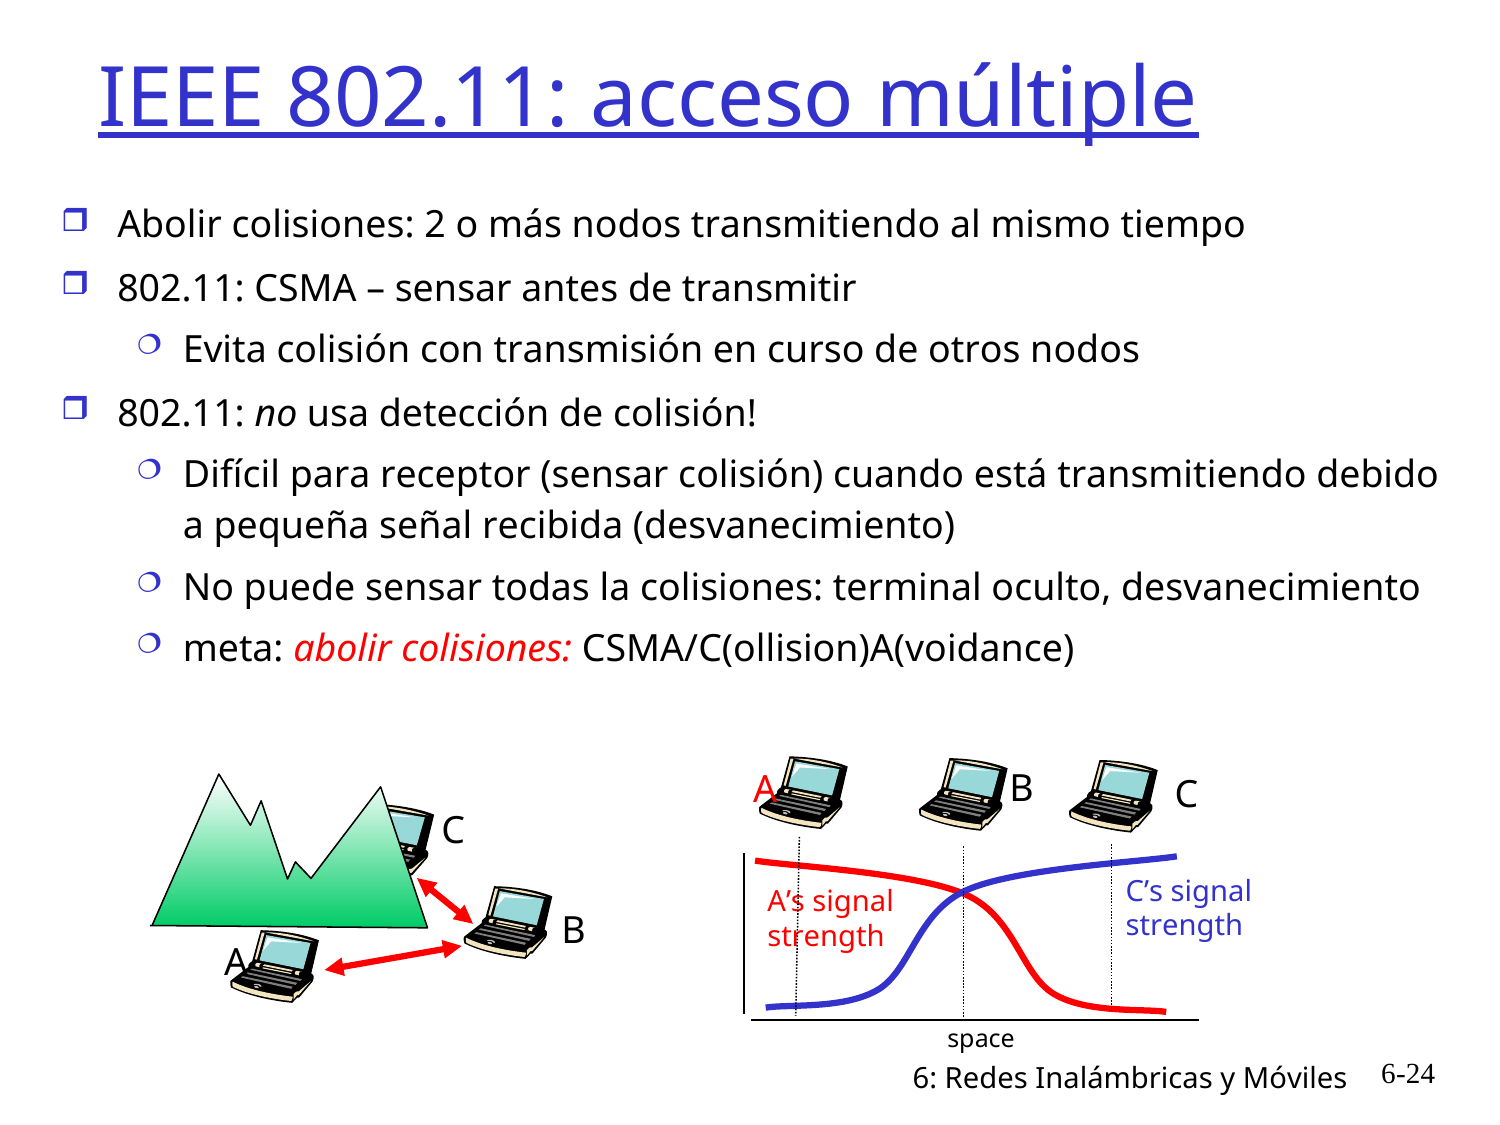

# IEEE 802.11: acceso múltiple
Abolir colisiones: 2 o más nodos transmitiendo al mismo tiempo
802.11: CSMA – sensar antes de transmitir
Evita colisión con transmisión en curso de otros nodos
802.11: no usa detección de colisión!
Difícil para receptor (sensar colisión) cuando está transmitiendo debido a pequeña señal recibida (desvanecimiento)
No puede sensar todas la colisiones: terminal oculto, desvanecimiento
meta: abolir colisiones: CSMA/C(ollision)A(voidance)
B
A
C
C’s signal
strength
A’s signal
strength
space
C
B
A
24